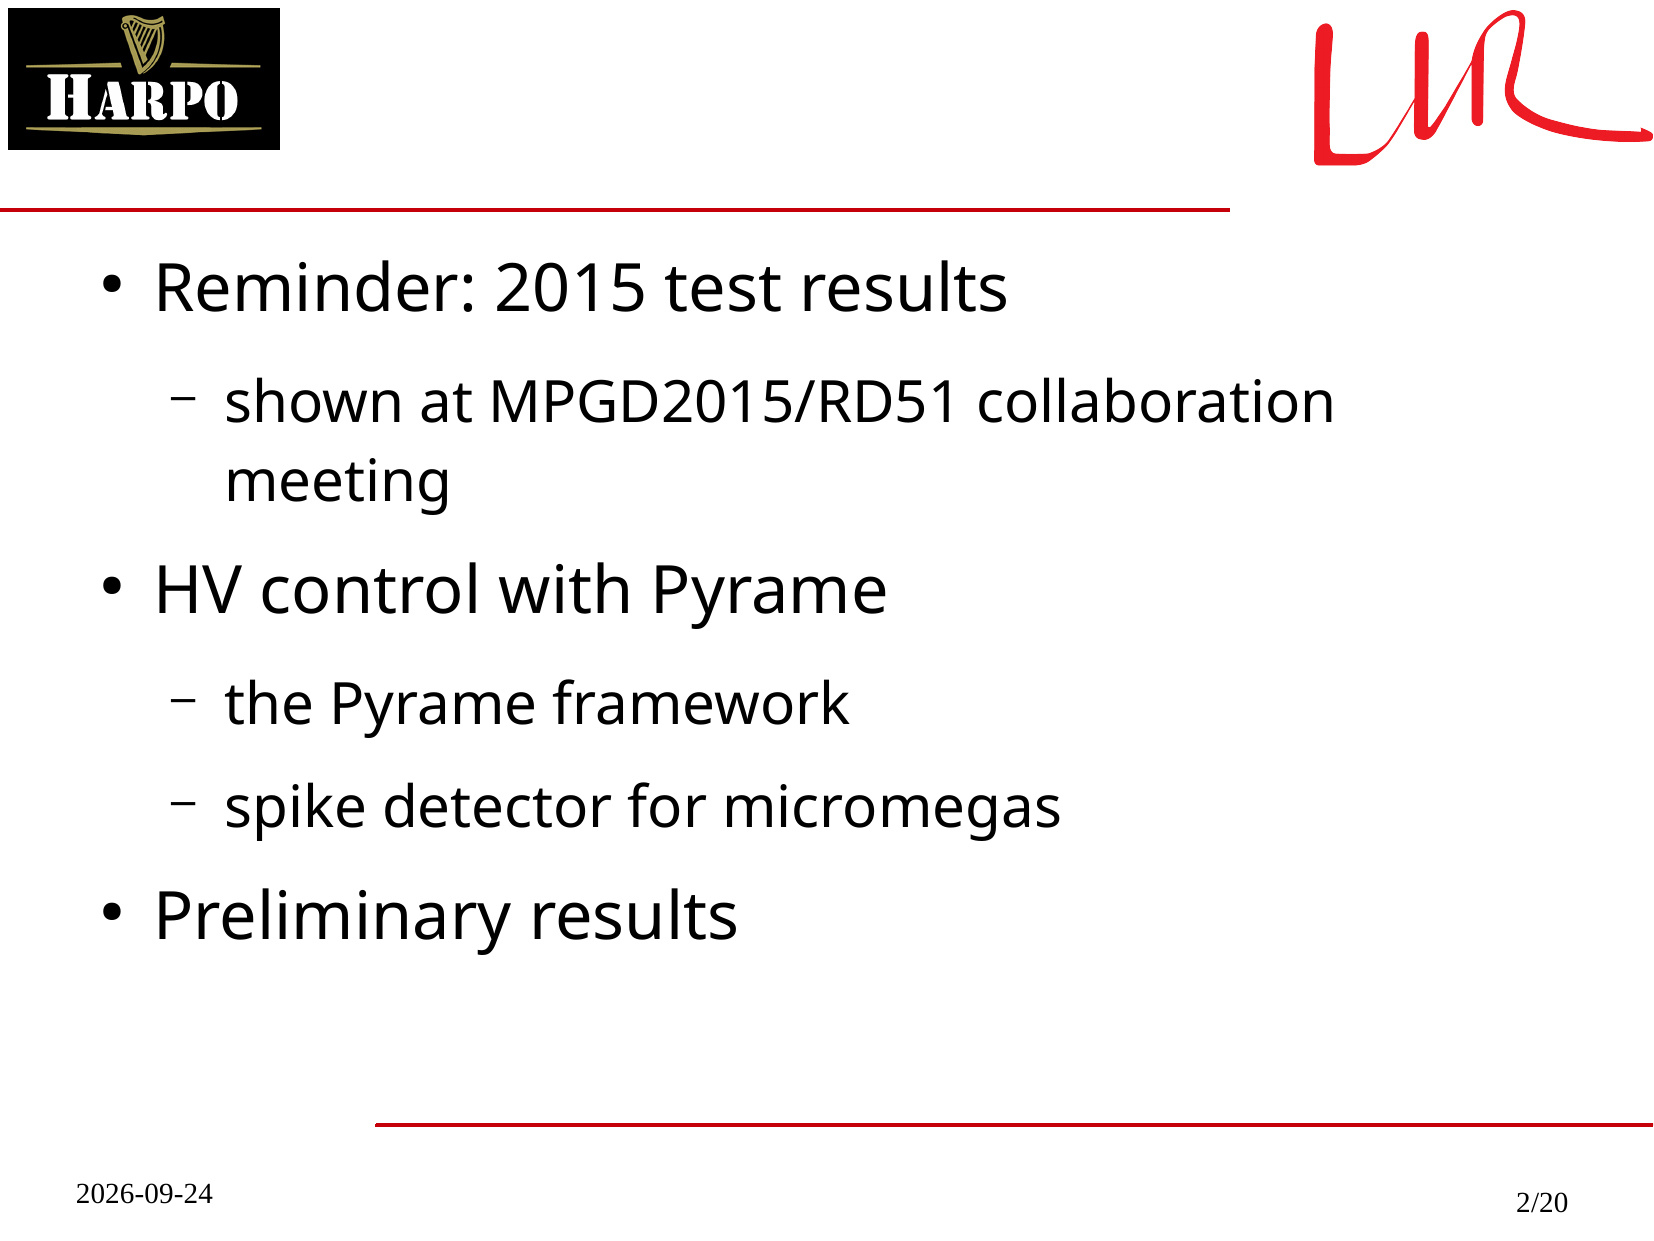

#
Reminder: 2015 test results
shown at MPGD2015/RD51 collaboration meeting
HV control with Pyrame
the Pyrame framework
spike detector for micromegas
Preliminary results
2